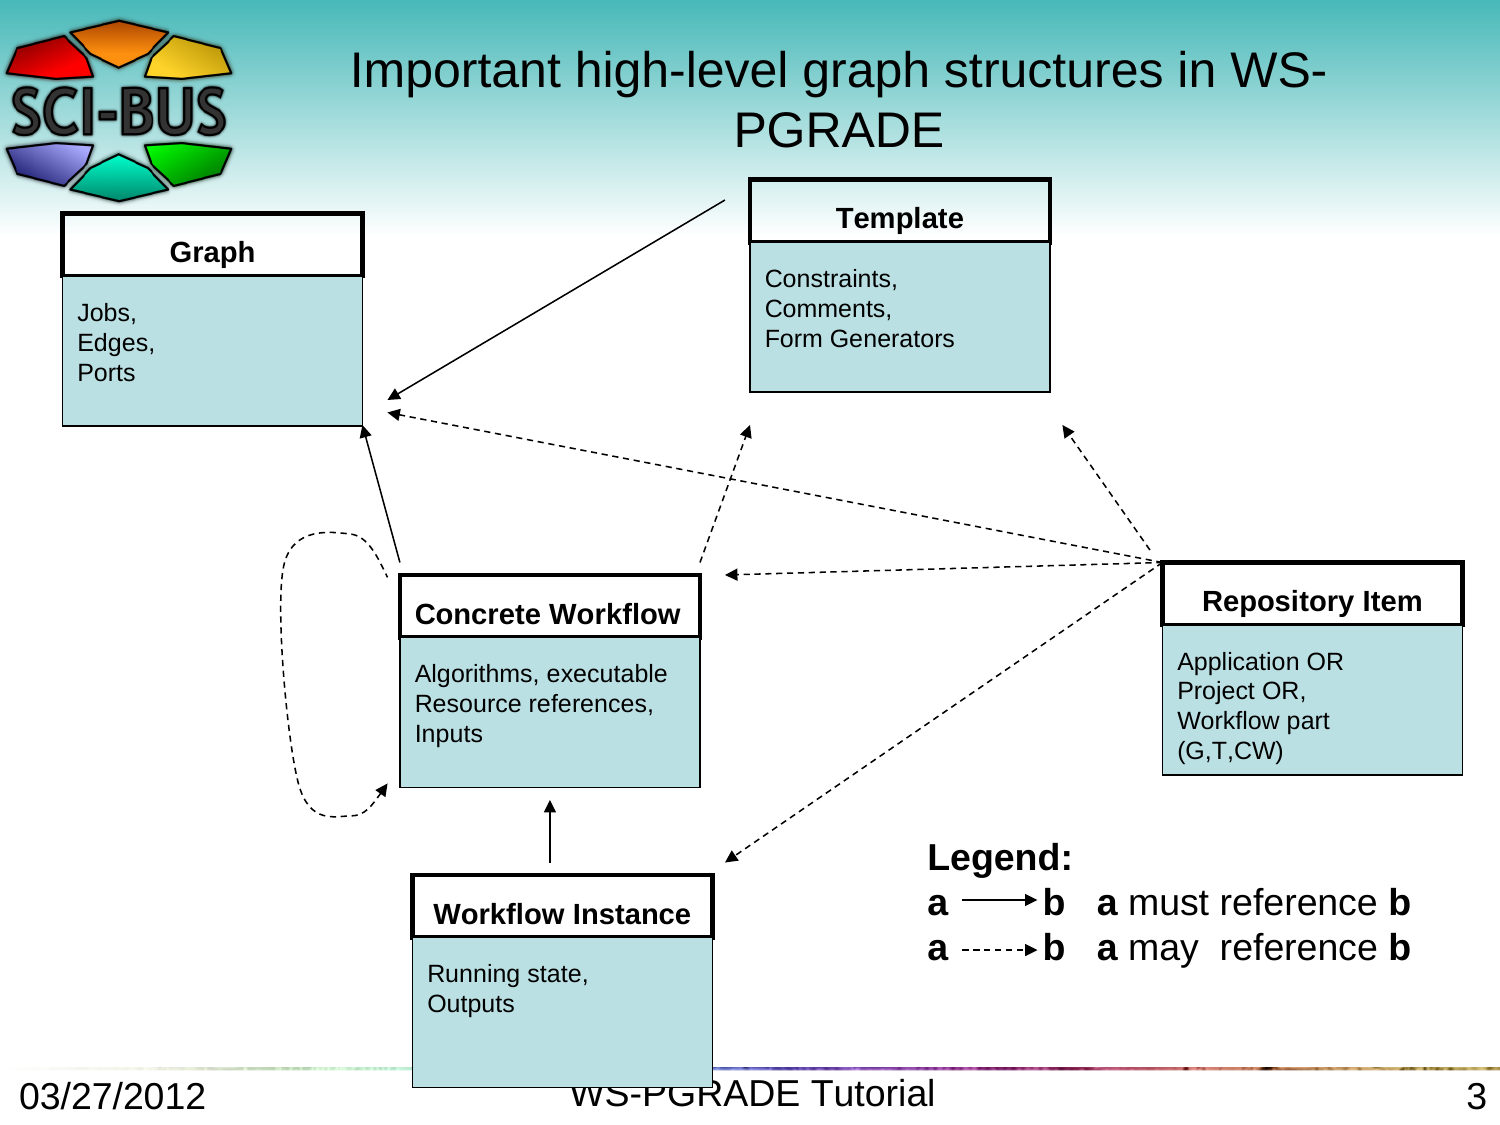

Important high-level graph structures in WS-PGRADE
Template
Constraints,
Comments,
Form Generators
Graph
Jobs,
Edges,
Ports
Repository Item
Application OR
Project OR,
Workflow part
(G,T,CW)
Concrete Workflow
Algorithms, executable
Resource references,
Inputs
Legend:
a b a must reference b
a b a may reference b
Workflow Instance
Running state,
Outputs
Footer
5/29/2006
3